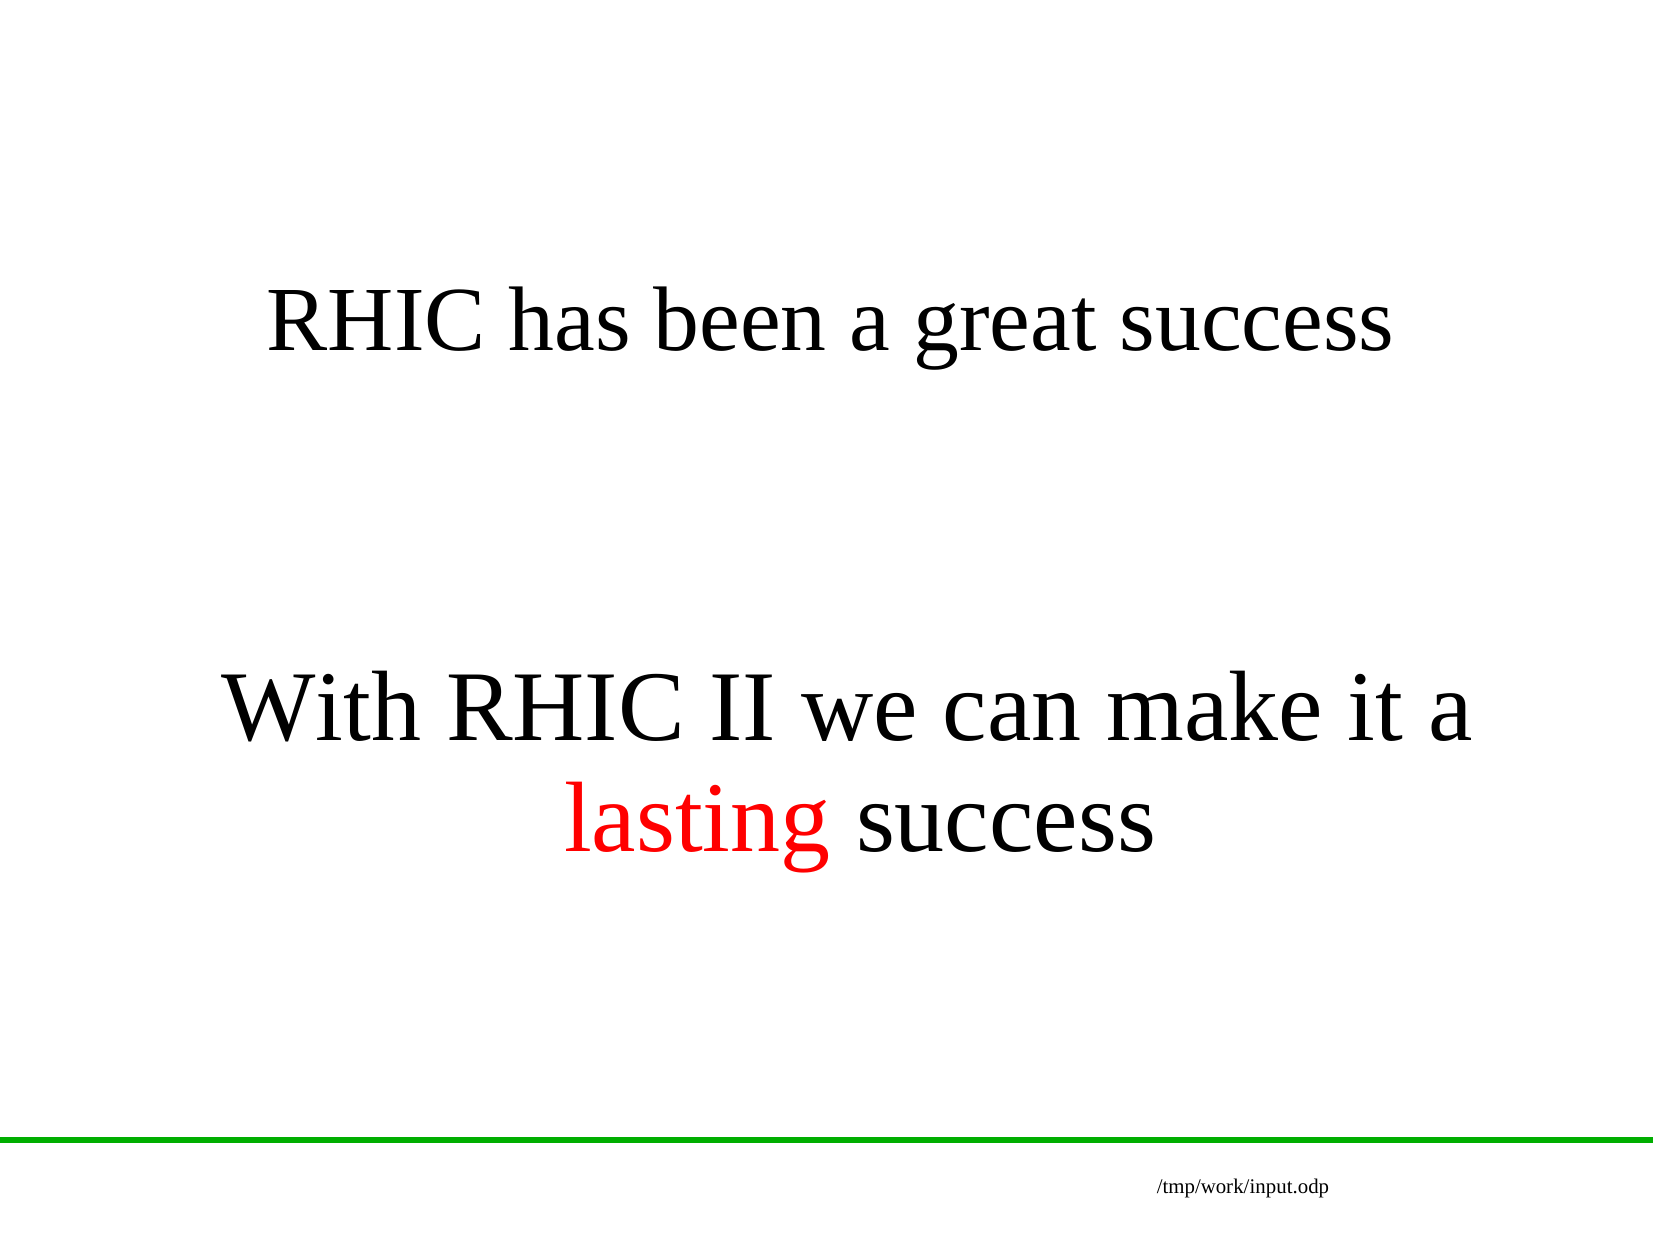

RHIC has been a great success
With RHIC II we can make it a
 lasting success